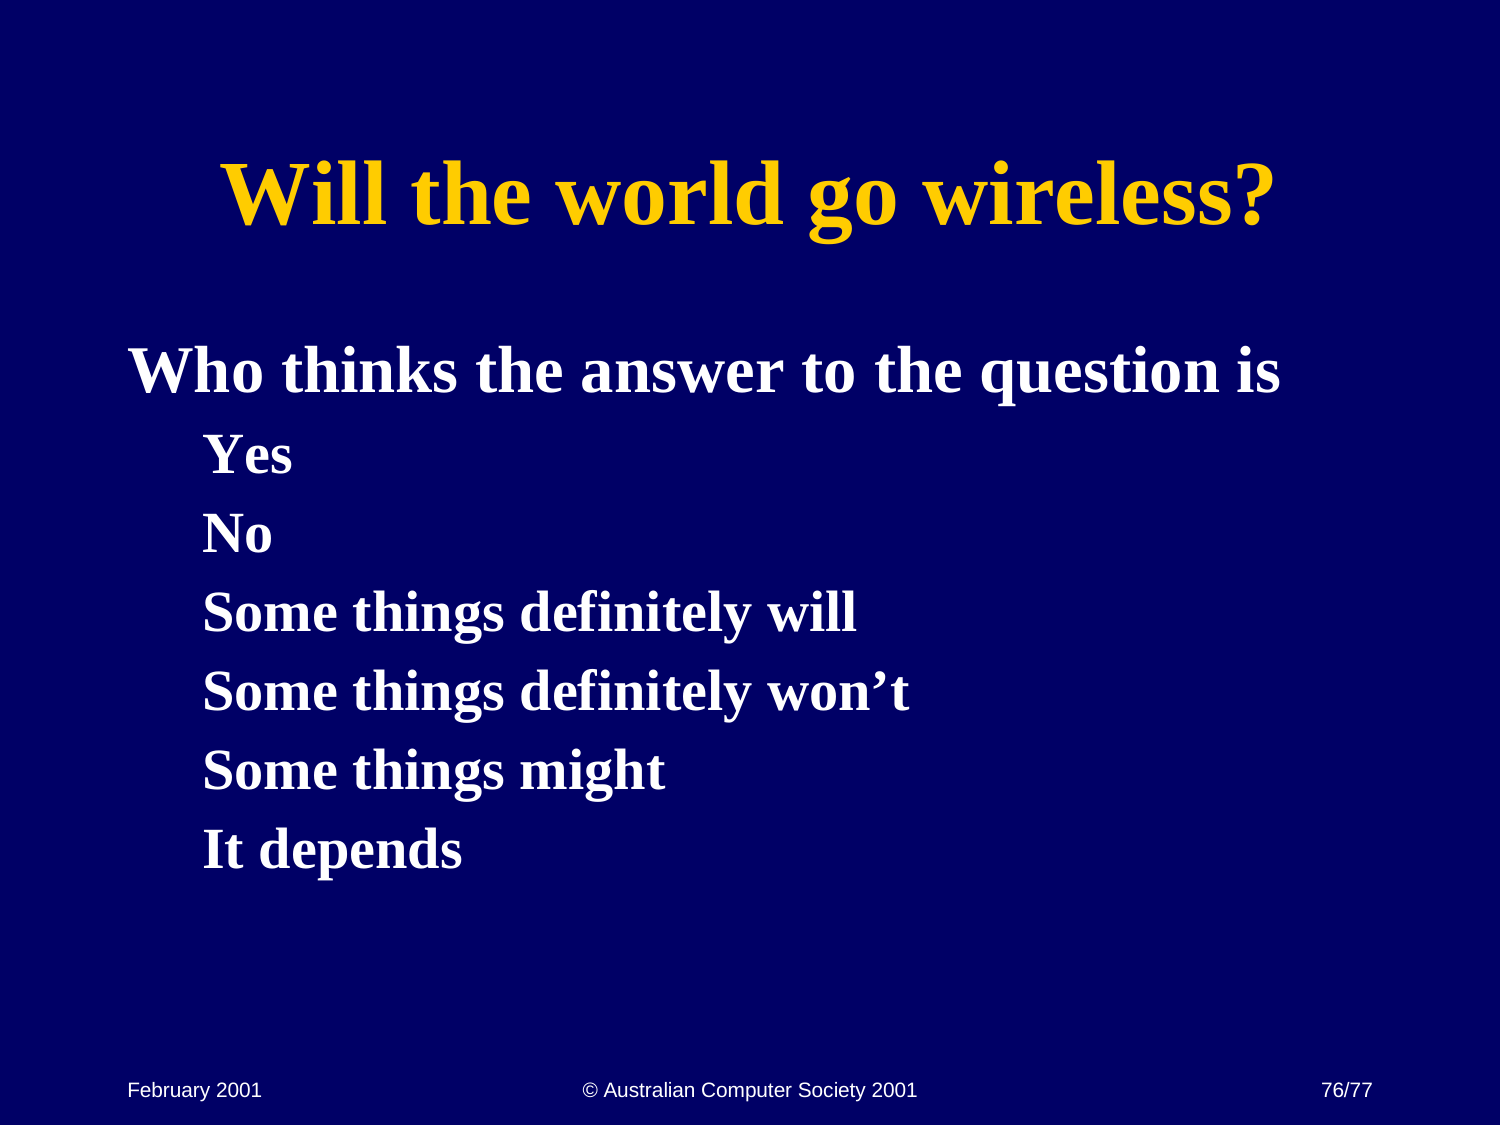

# Will the world go wireless?
Who thinks the answer to the question is
Yes
No
Some things definitely will
Some things definitely won’t
Some things might
It depends
February 2001
© Australian Computer Society 2001
76